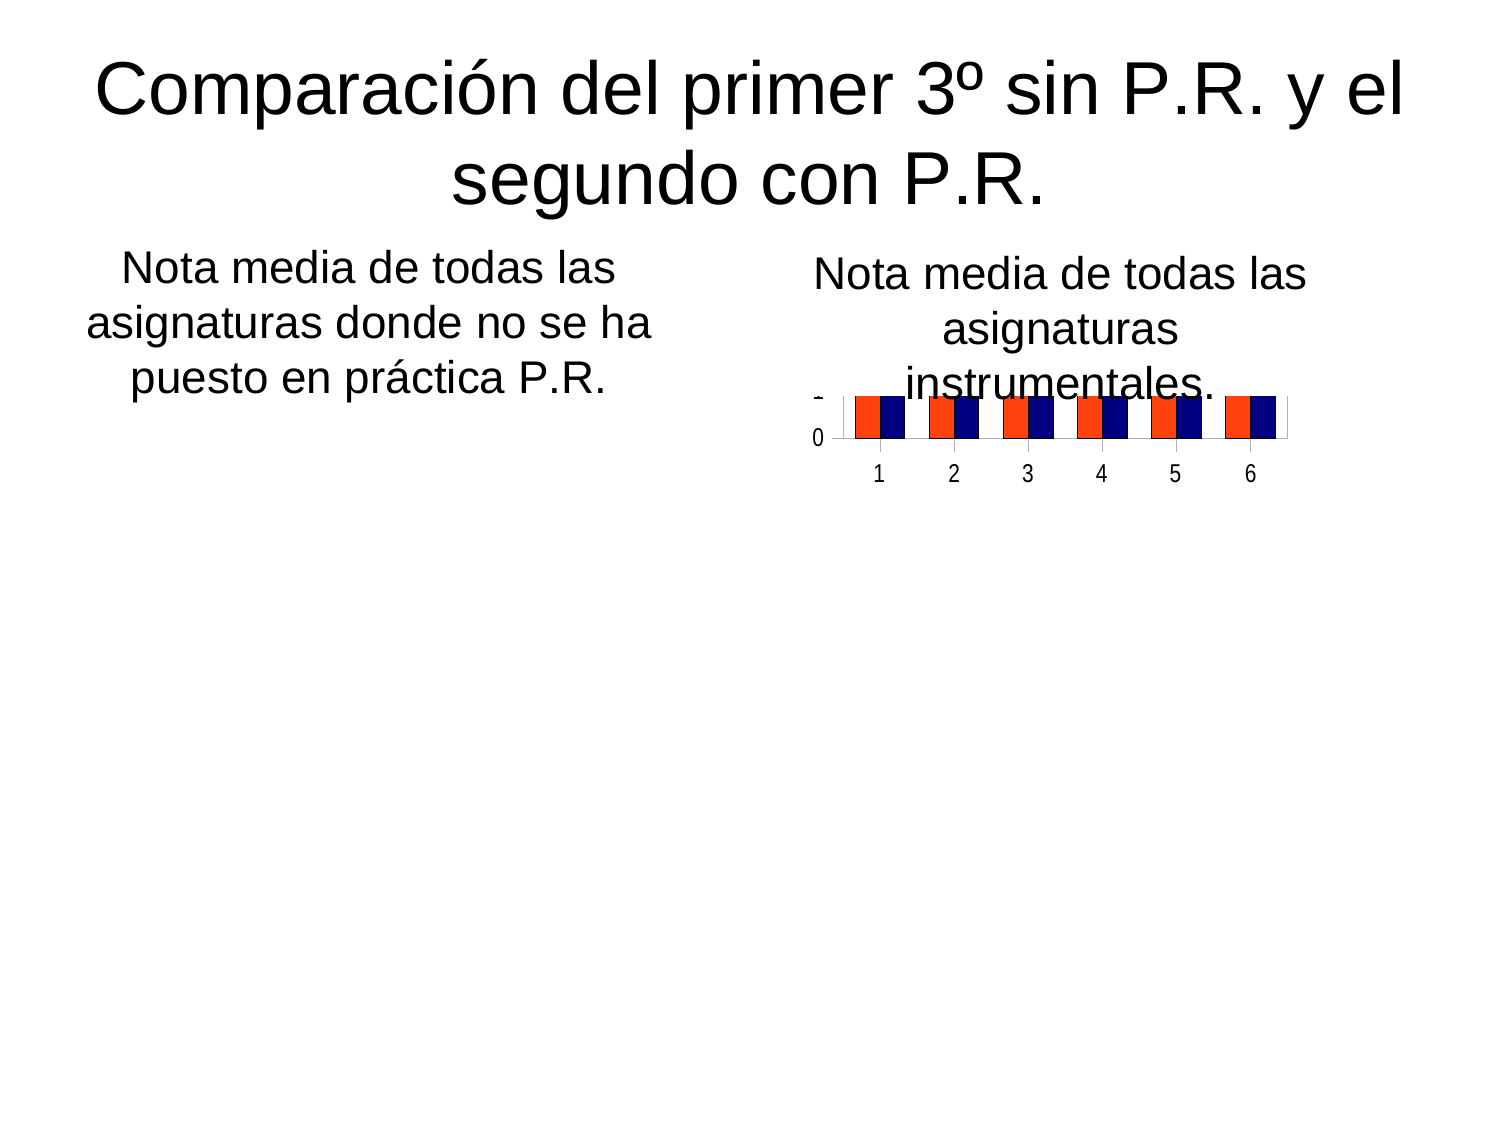

Comparación del primer 3º sin P.R. y el segundo con P.R.
Nota media de todas las asignaturas donde no se ha puesto en práctica P.R.
Nota media de todas las asignaturas instrumentales.